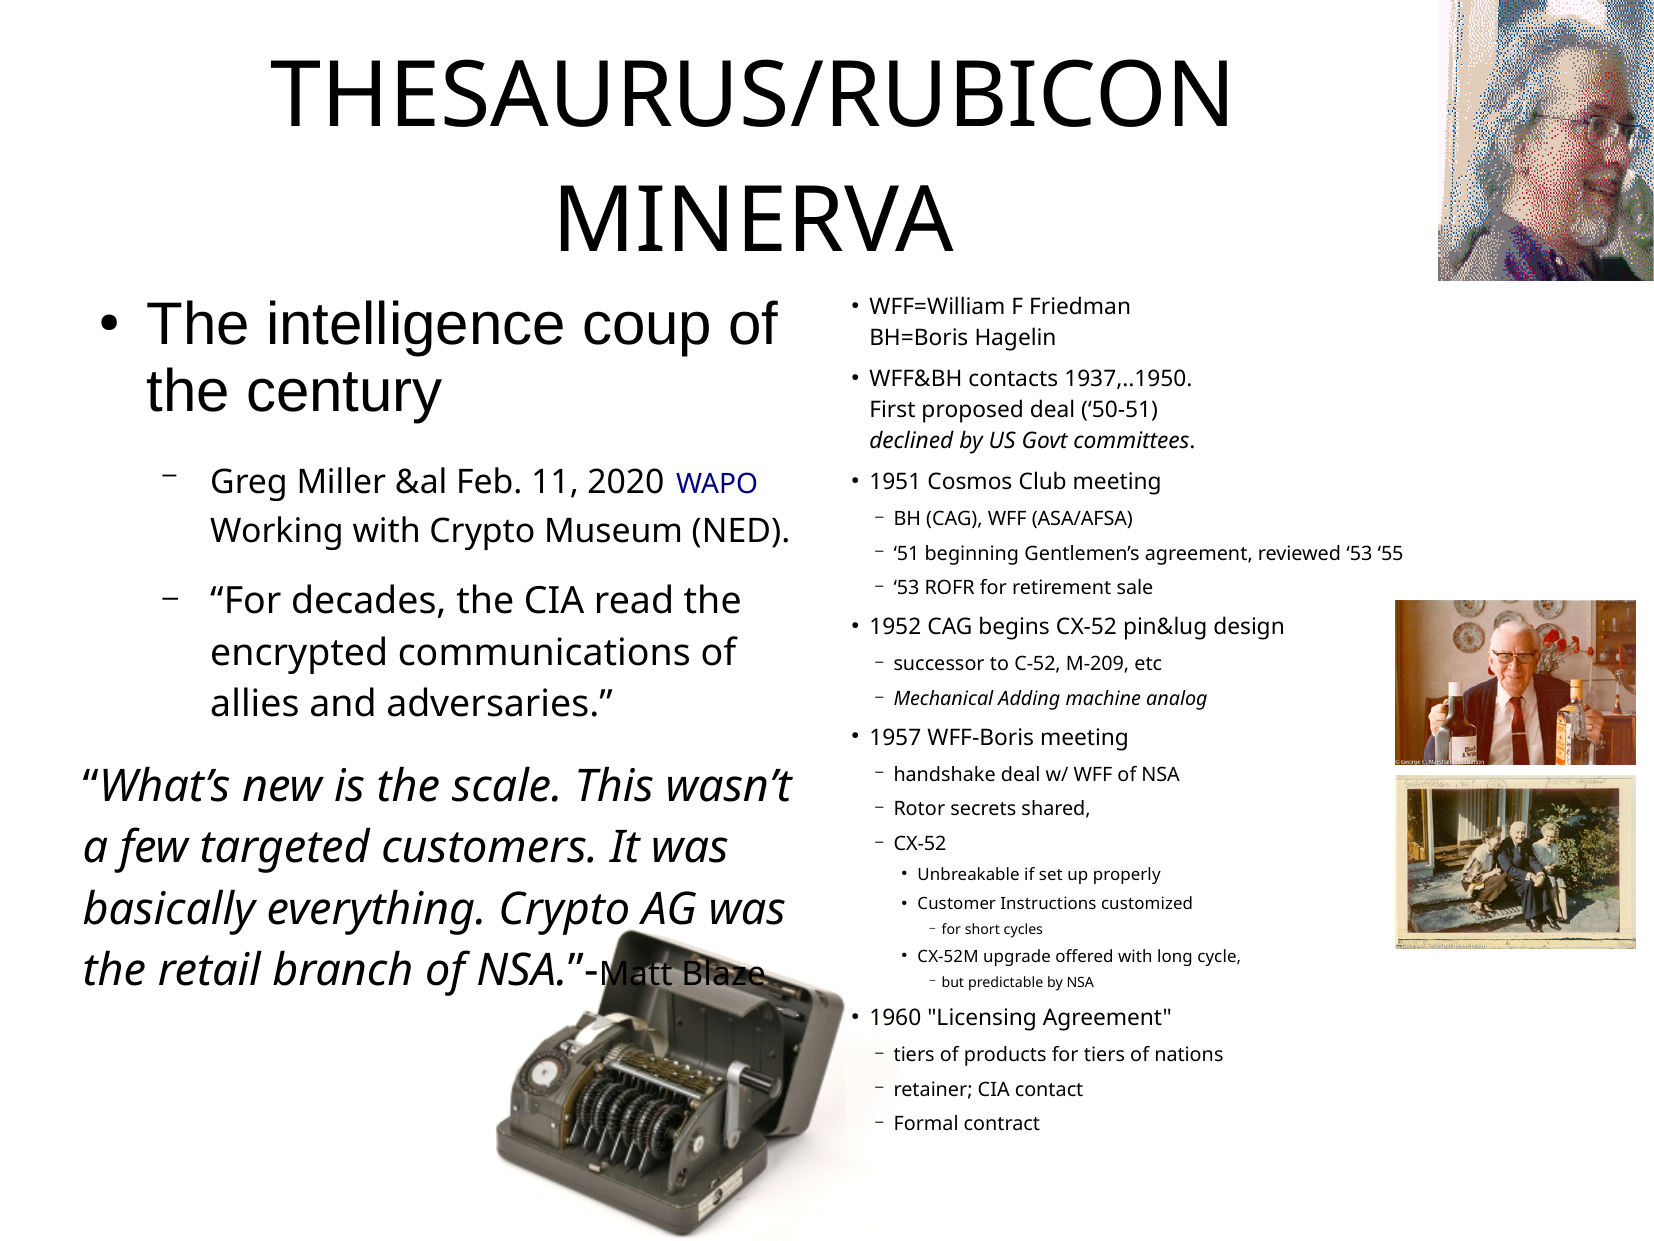

# THESAURUS/RUBICON MINERVA
The intelligence coup of the century
Greg Miller &al Feb. 11, 2020 WAPO
Working with Crypto Museum (NED).
“For decades, the CIA read the encrypted communications of allies and adversaries.”
“What’s new is the scale. This wasn’t a few targeted customers. It was basically everything. Crypto AG was the retail branch of NSA.”-Matt Blaze
WFF=William F Friedman
BH=Boris Hagelin
WFF&BH contacts 1937,..1950.
First proposed deal (‘50-51)
declined by US Govt committees.
1951 Cosmos Club meeting
BH (CAG), WFF (ASA/AFSA)
‘51 beginning Gentlemen’s agreement, reviewed ‘53 ‘55
‘53 ROFR for retirement sale
1952 CAG begins CX-52 pin&lug design
successor to C-52, M-209, etc
Mechanical Adding machine analog
1957 WFF-Boris meeting
handshake deal w/ WFF of NSA
Rotor secrets shared,
CX-52
Unbreakable if set up properly
Customer Instructions customized
for short cycles
CX-52M upgrade offered with long cycle,
but predictable by NSA
1960 "Licensing Agreement"
tiers of products for tiers of nations
retainer; CIA contact
Formal contract